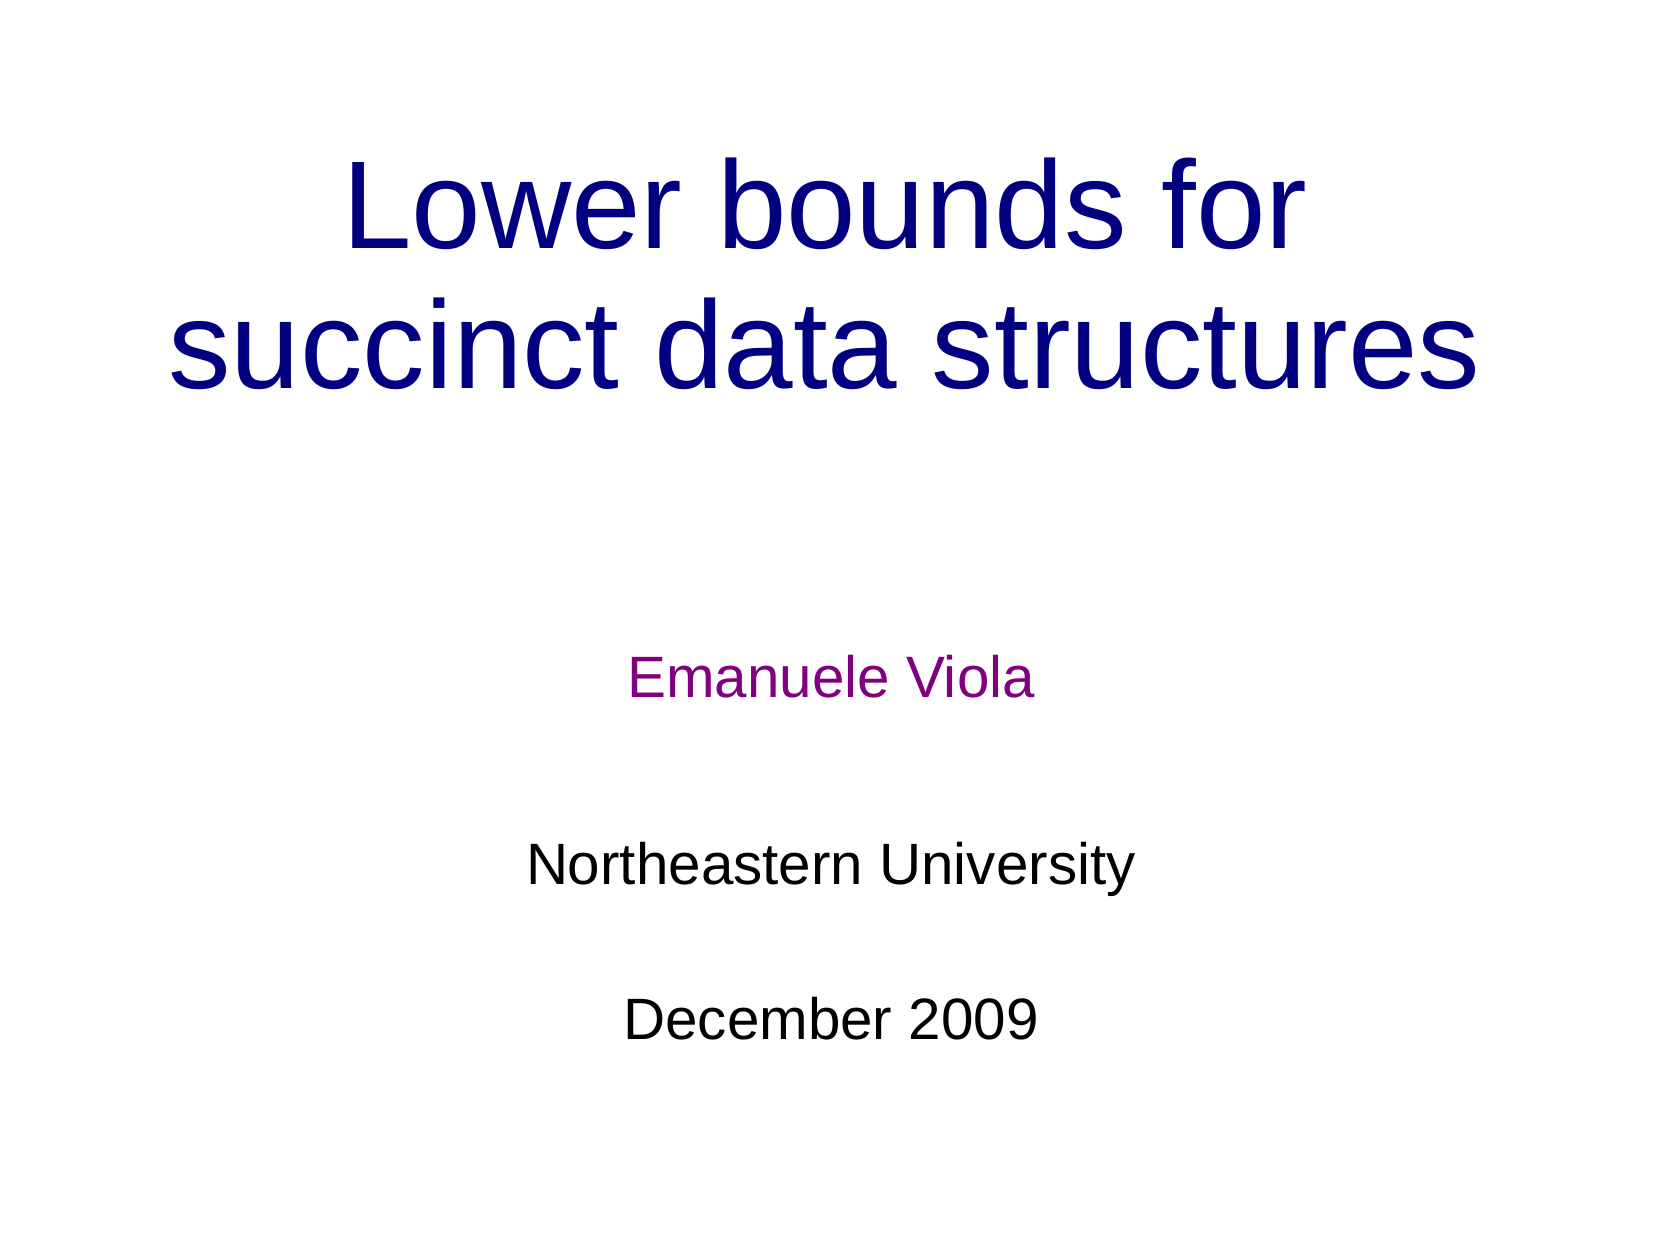

# Lower bounds for succinct data structures
Emanuele Viola
Northeastern University
December 2009